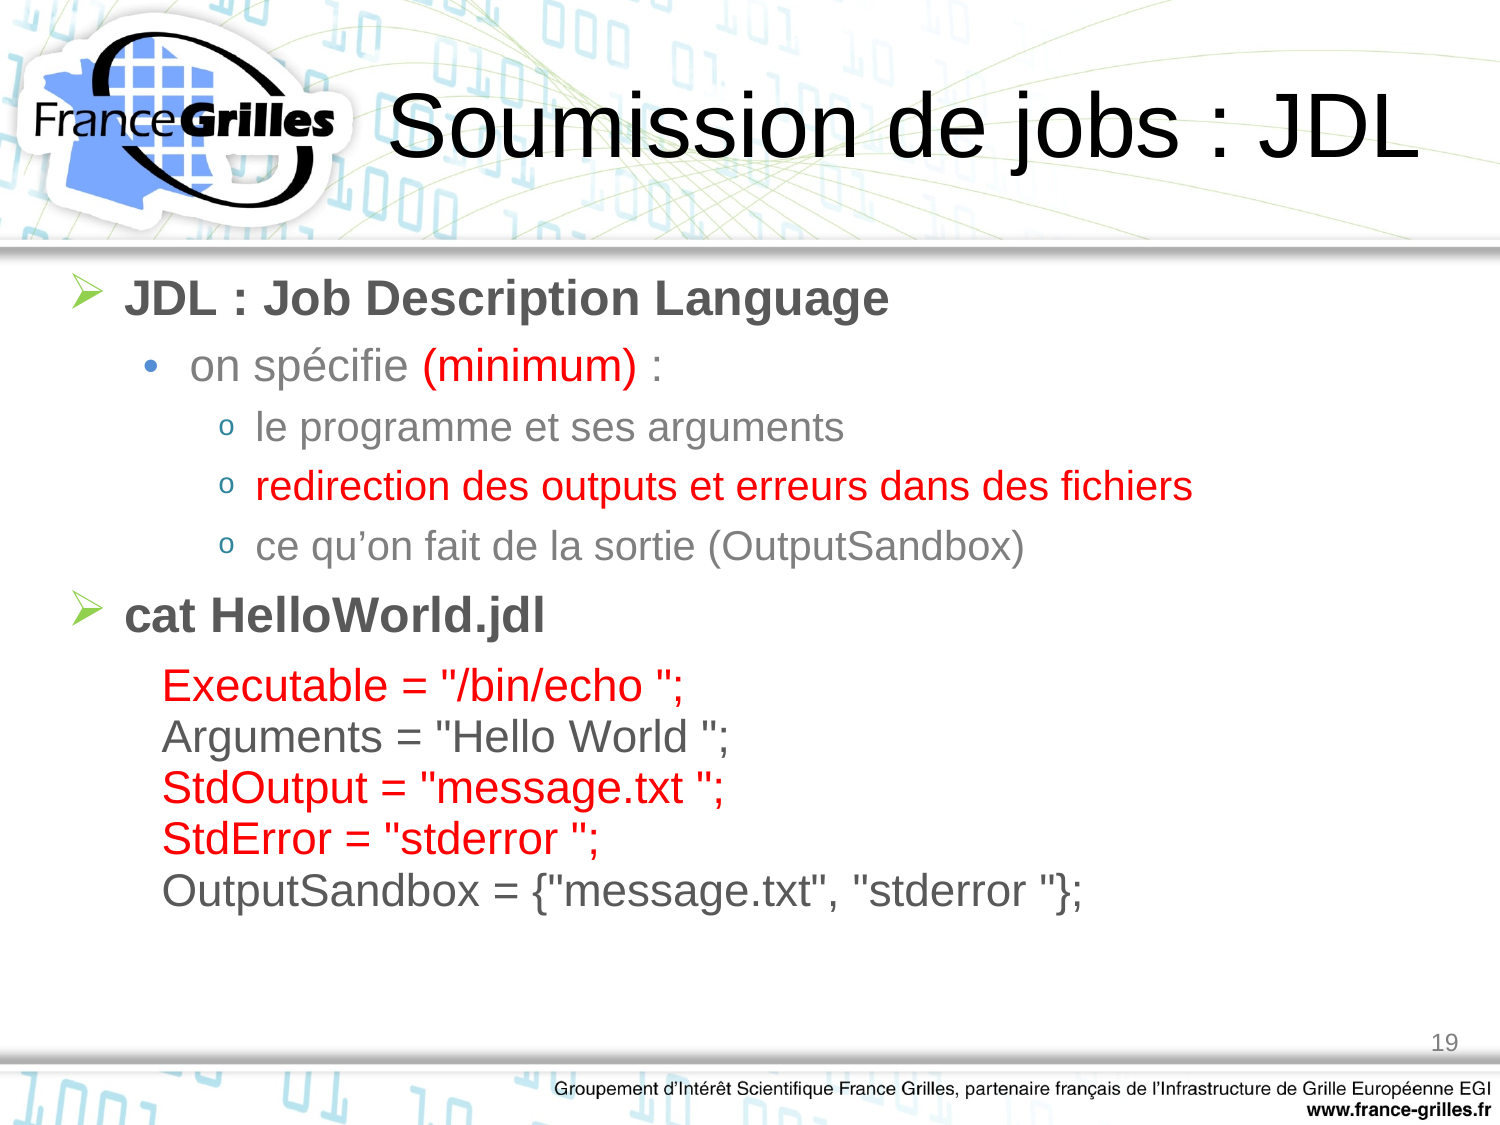

# Soumission de jobs : JDL
JDL : Job Description Language
on spécifie (minimum) :
le programme et ses arguments
redirection des outputs et erreurs dans des fichiers
ce qu’on fait de la sortie (OutputSandbox)‏
cat HelloWorld.jdl
 	Executable = "/bin/echo ";
 	Arguments = "Hello World ";
 	StdOutput = "message.txt ";
 	StdError = "stderror ";
 	OutputSandbox = {"message.txt", "stderror "};
19